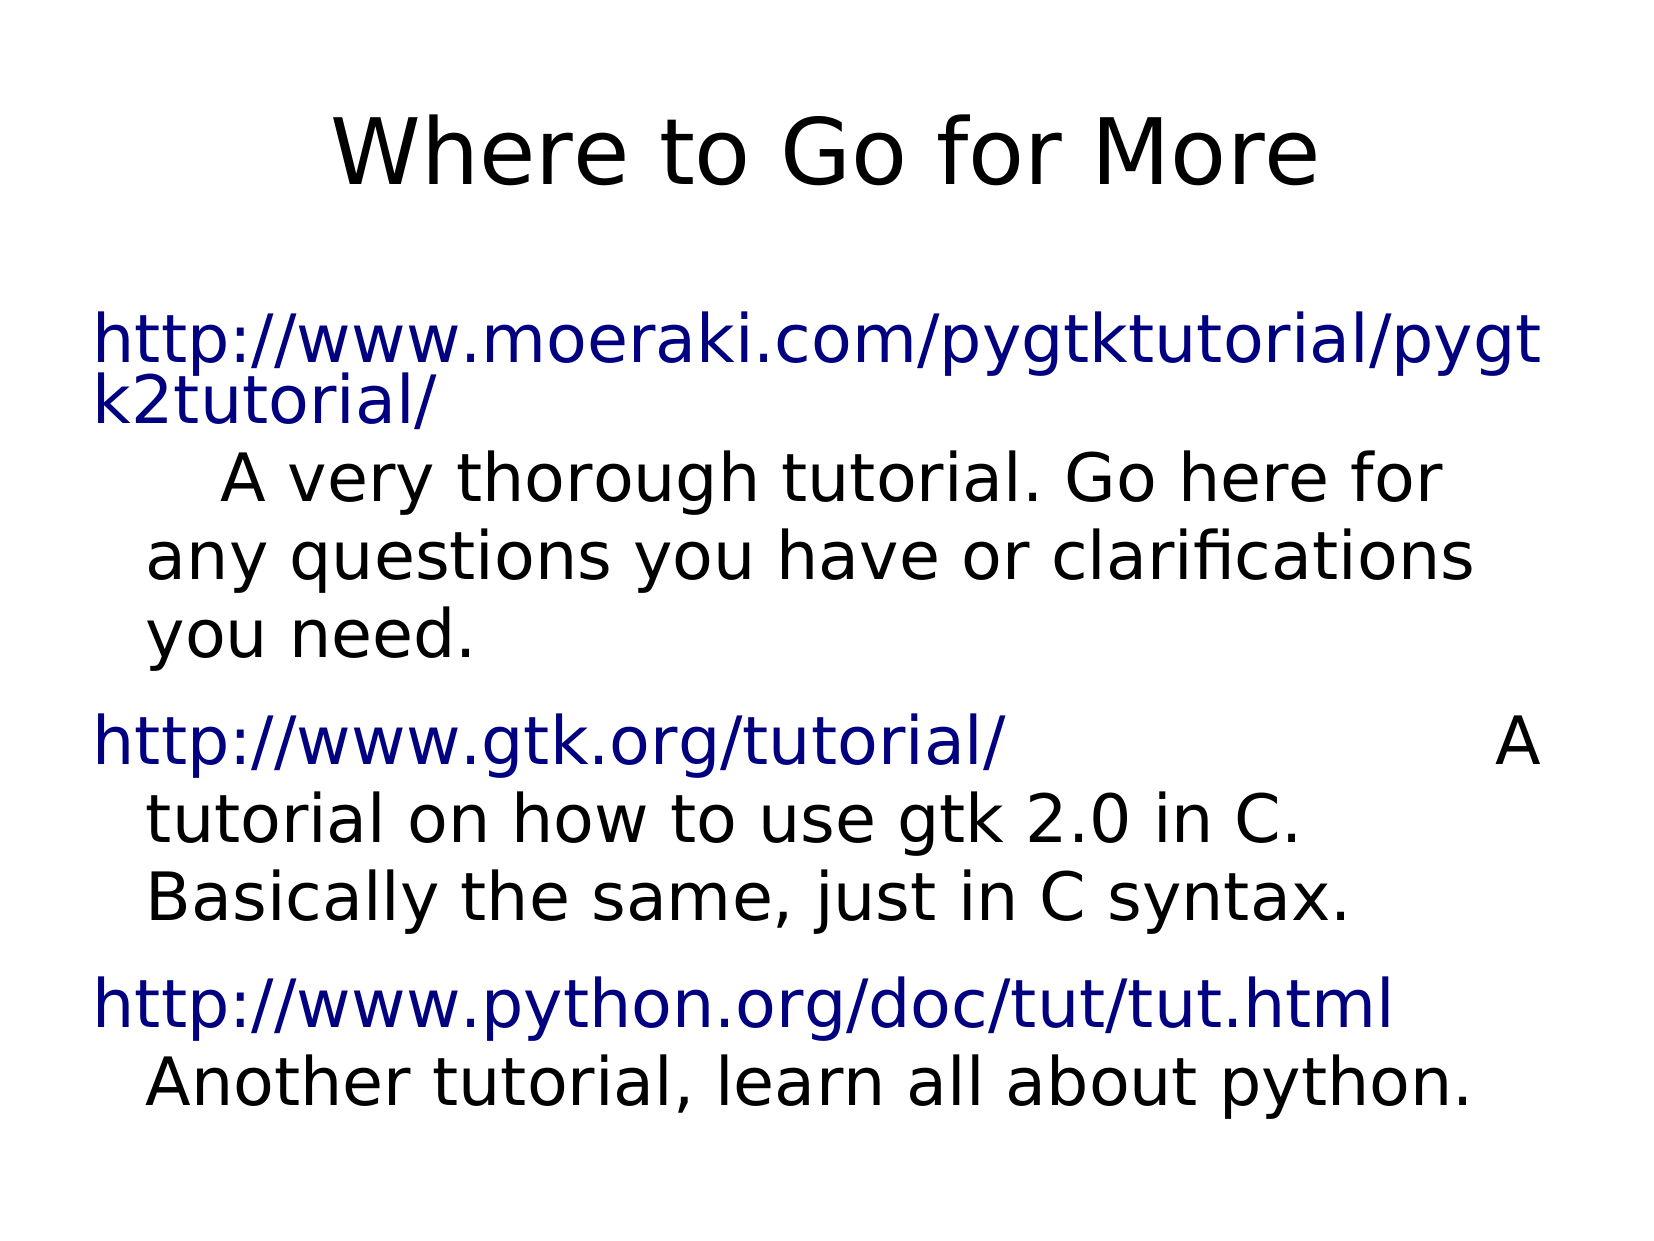

# Where to Go for More
http://www.moeraki.com/pygtktutorial/pygtk2tutorial/	A very thorough tutorial. Go here for any questions you have or clarifications you need.
http://www.gtk.org/tutorial/							A tutorial on how to use gtk 2.0 in C. Basically the same, just in C syntax.
http://www.python.org/doc/tut/tut.html 		Another tutorial, learn all about python.